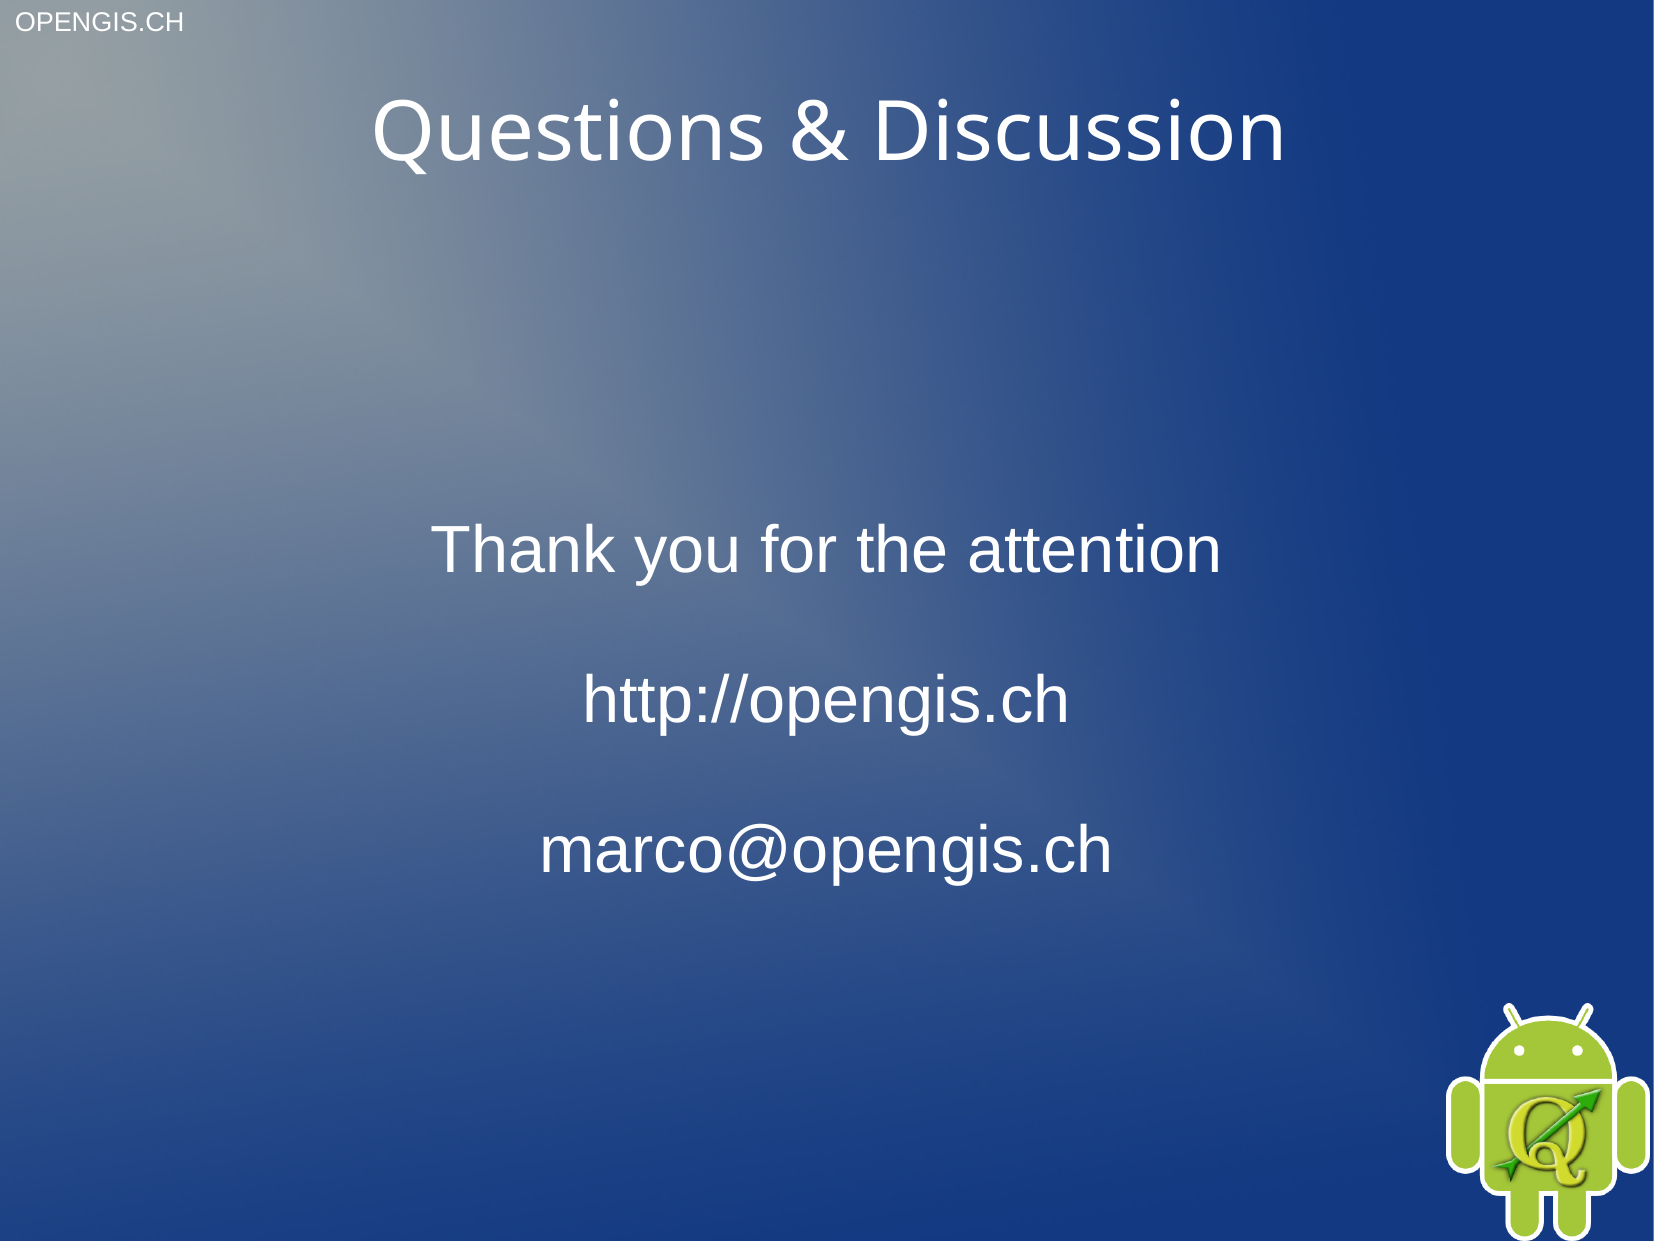

# Questions & Discussion
Thank you for the attention
http://opengis.ch
marco@opengis.ch